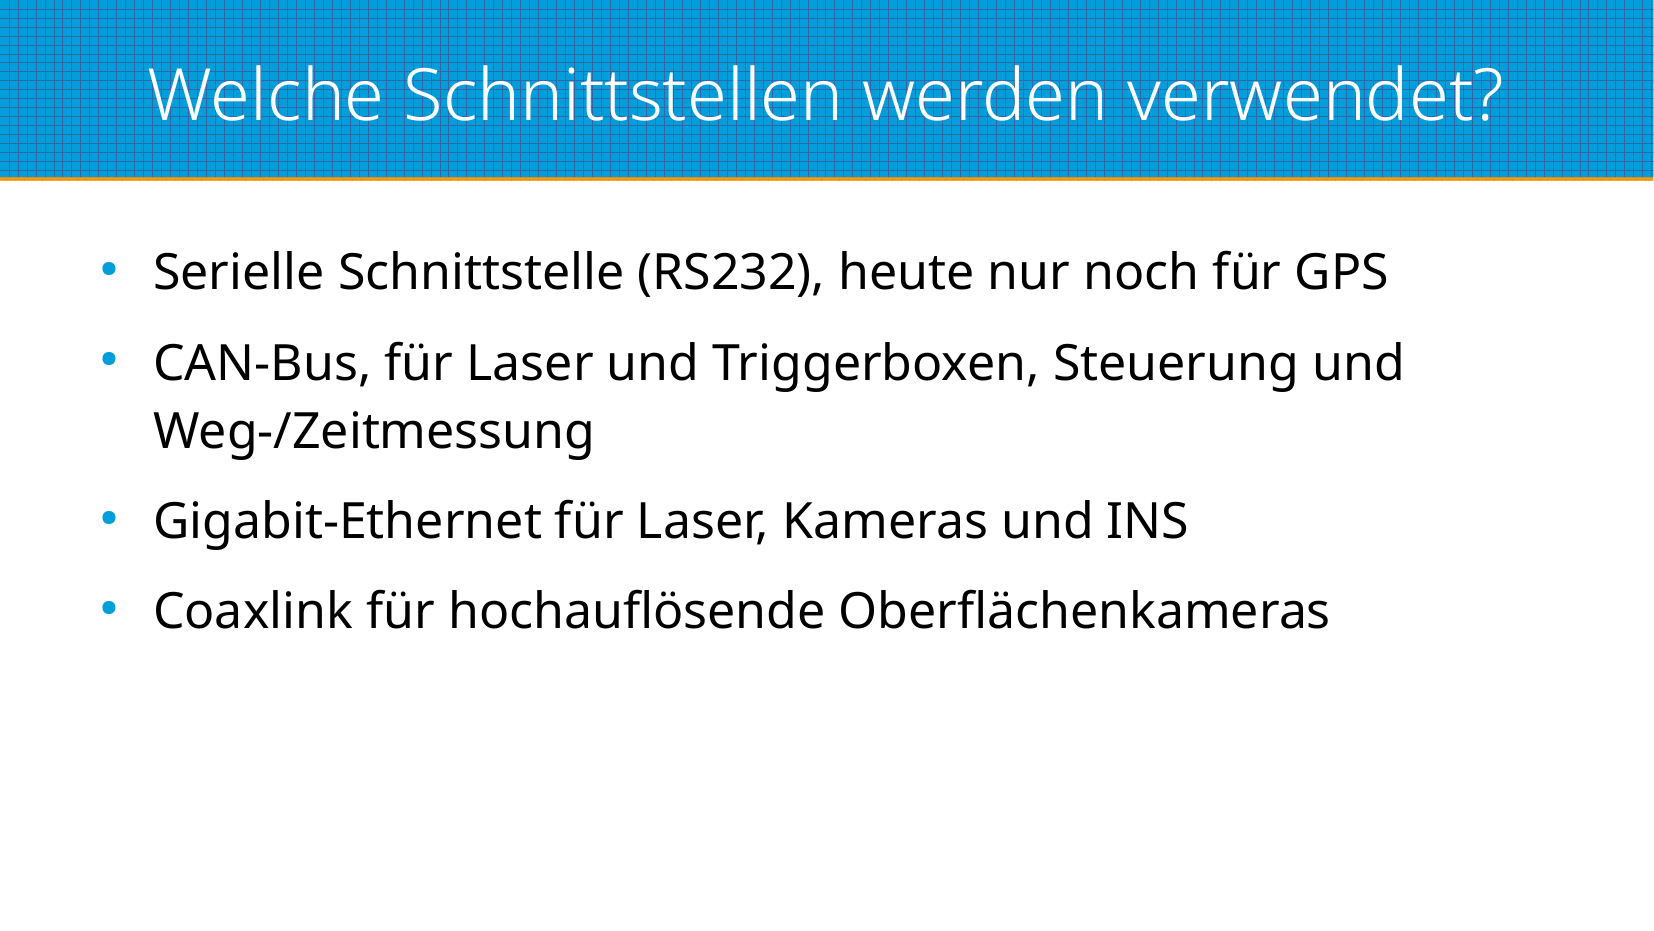

# Welche Schnittstellen werden verwendet?
Serielle Schnittstelle (RS232), heute nur noch für GPS
CAN-Bus, für Laser und Triggerboxen, Steuerung und Weg-/Zeitmessung
Gigabit-Ethernet für Laser, Kameras und INS
Coaxlink für hochauflösende Oberflächenkameras